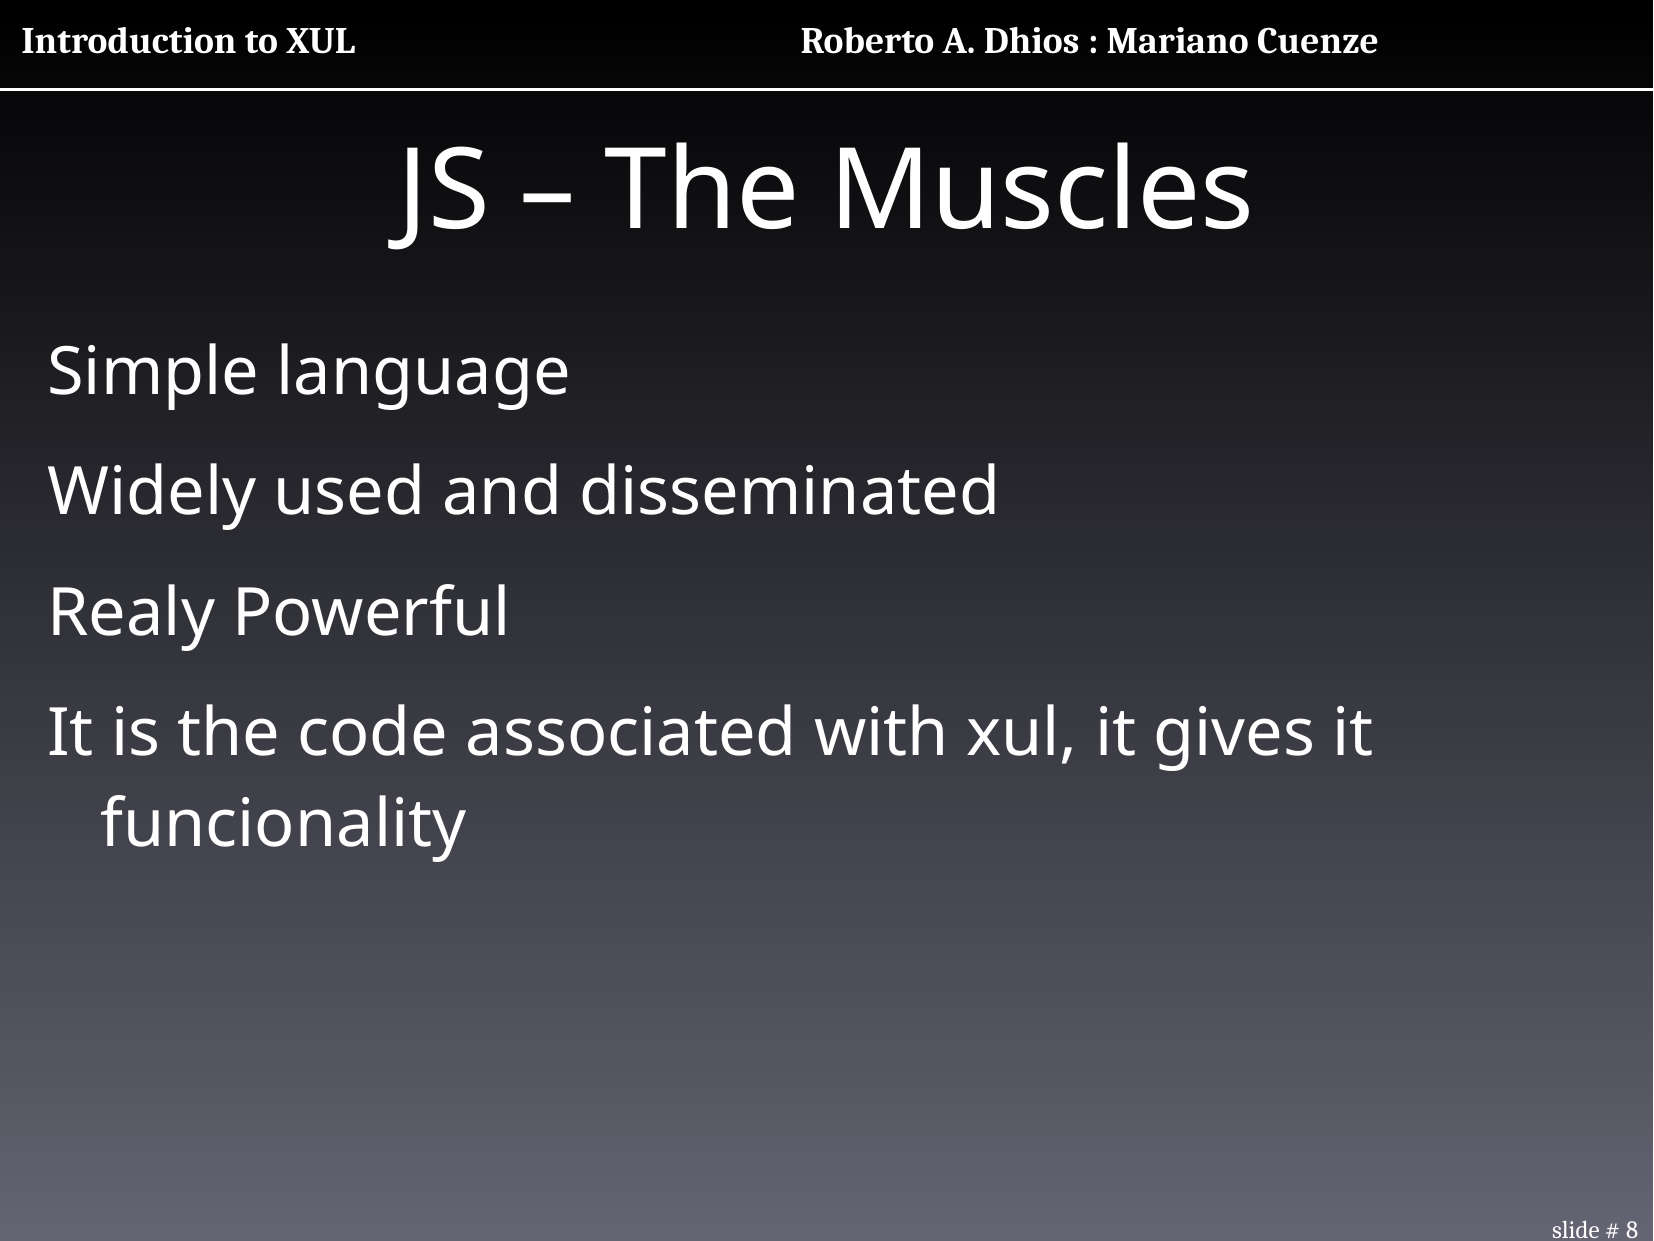

Introduction to XUL						 Roberto A. Dhios : Mariano Cuenze
# JS – The Muscles
Simple language
Widely used and disseminated
Realy Powerful
It is the code associated with xul, it gives it funcionality